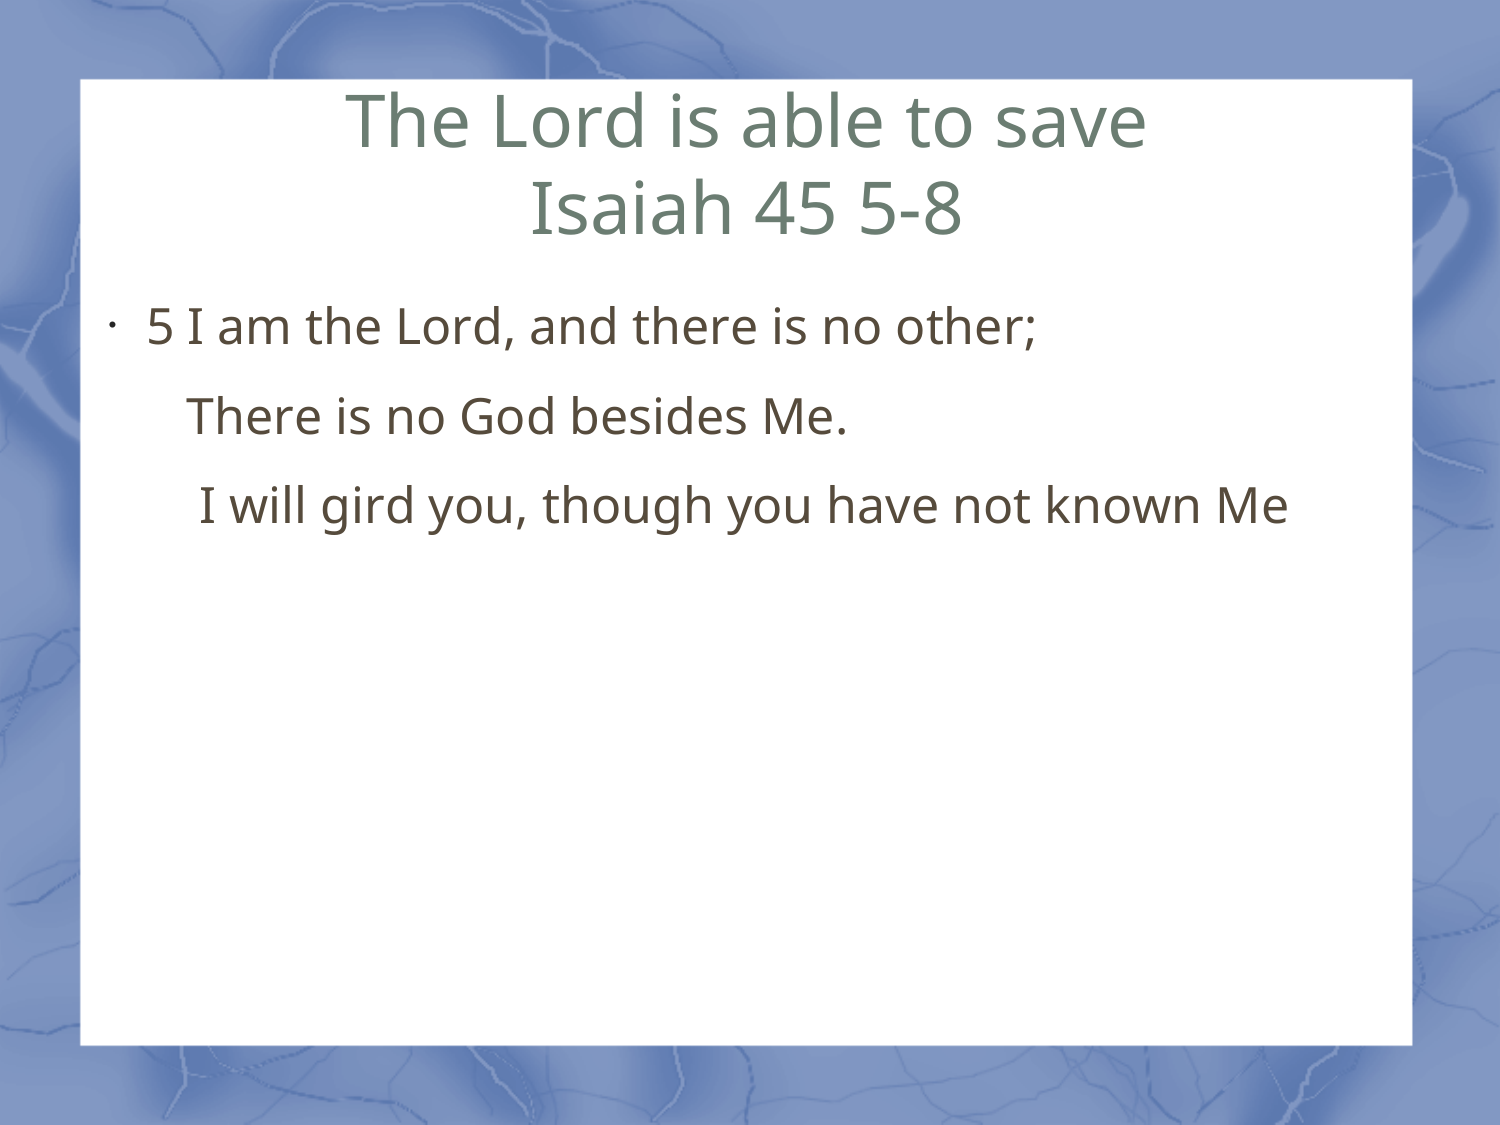

# The Lord is able to save Isaiah 45 5-8
5 I am the Lord, and there is no other;
 There is no God besides Me.
 I will gird you, though you have not known Me